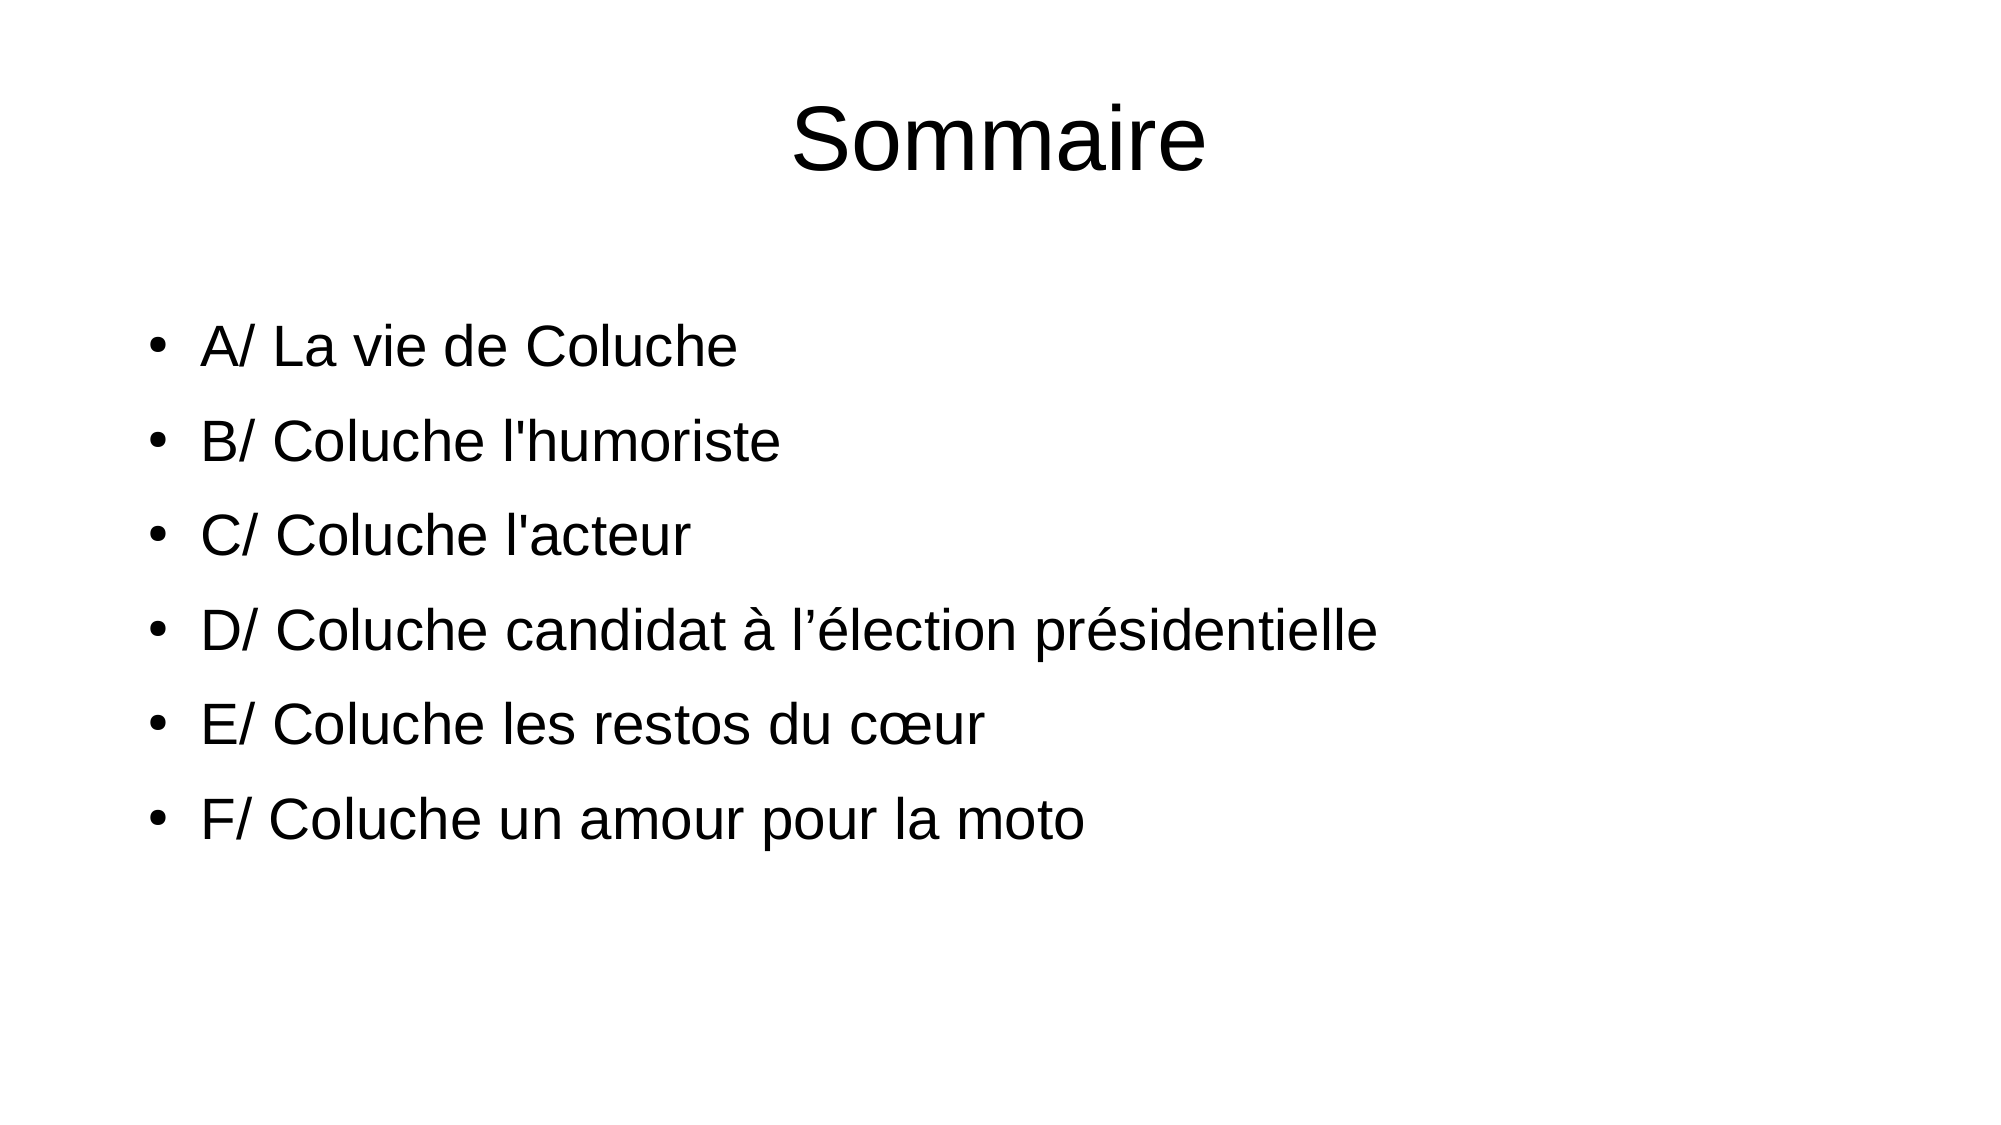

# Sommaire
A/ La vie de Coluche
B/ Coluche l'humoriste
C/ Coluche l'acteur
D/ Coluche candidat à l’élection présidentielle
E/ Coluche les restos du cœur
F/ Coluche un amour pour la moto